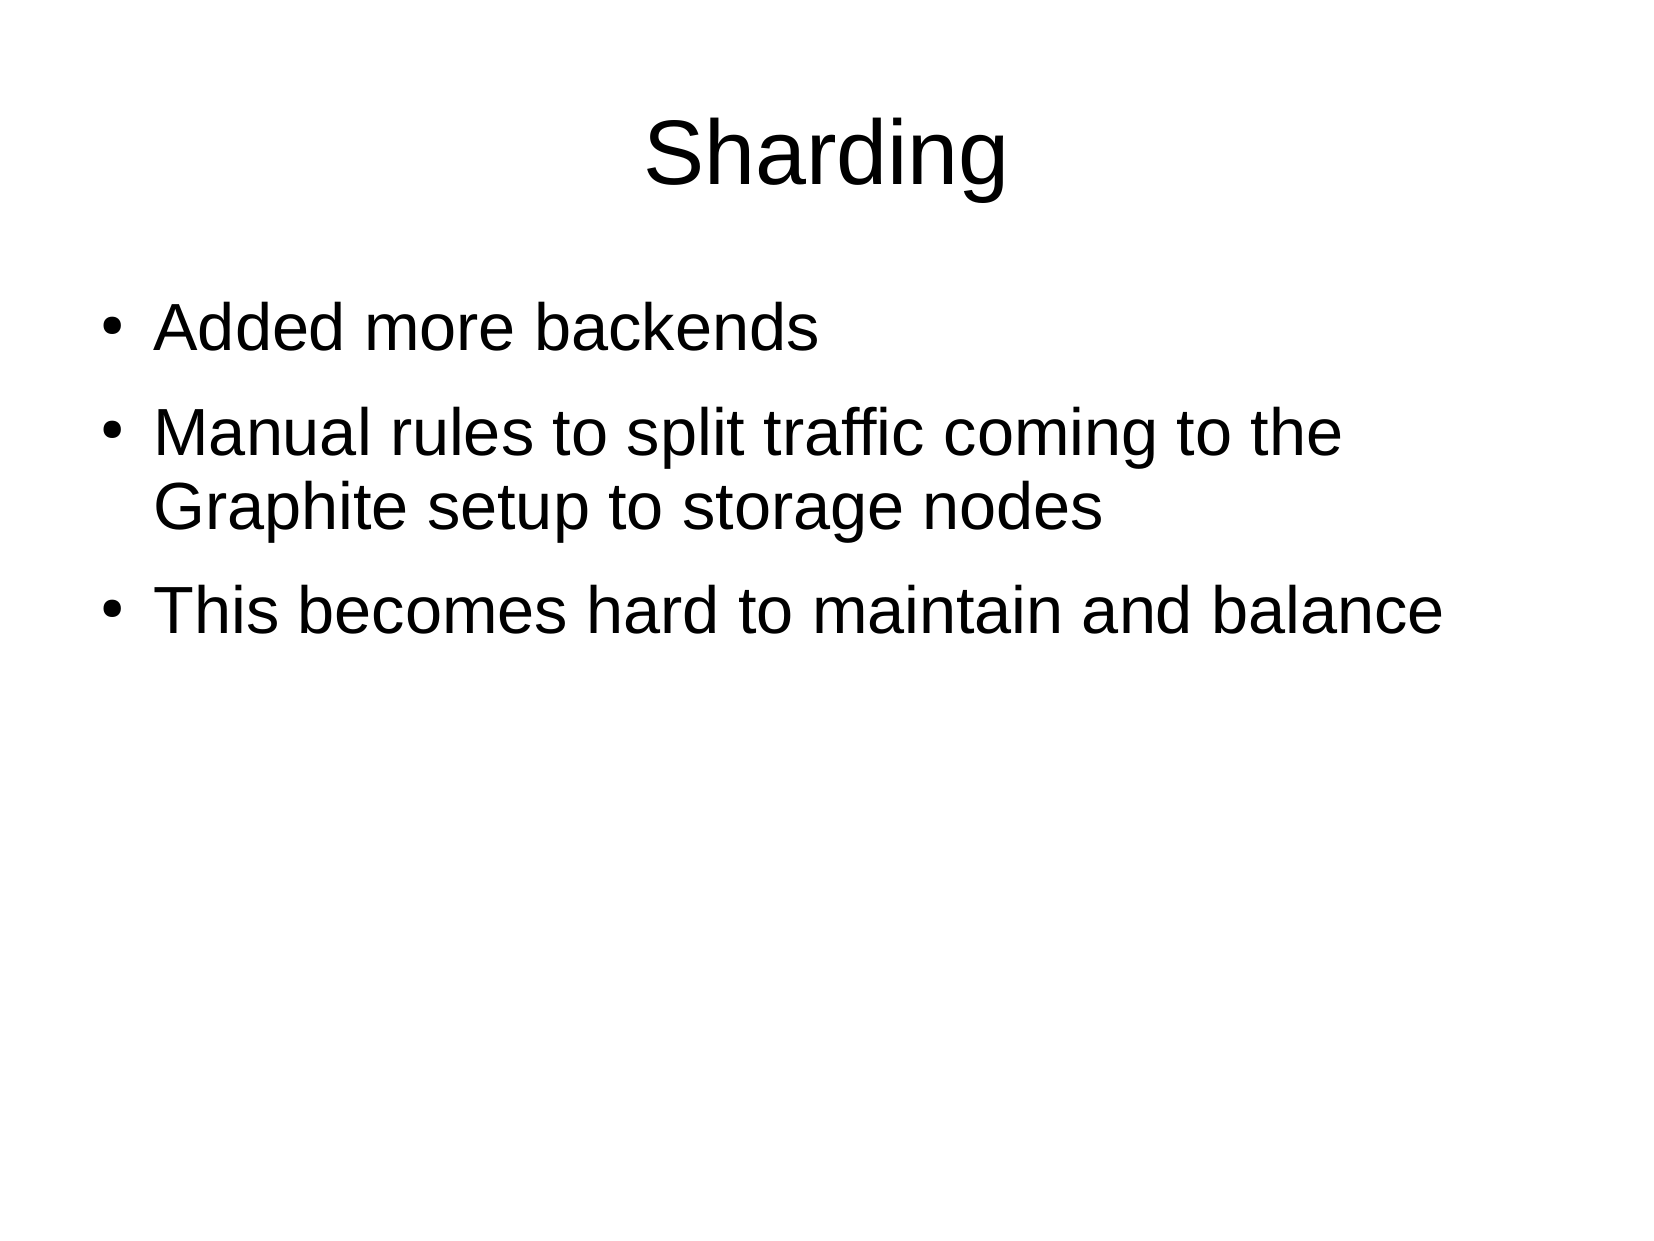

# Sharding
Added more backends
Manual rules to split traffic coming to the Graphite setup to storage nodes
This becomes hard to maintain and balance